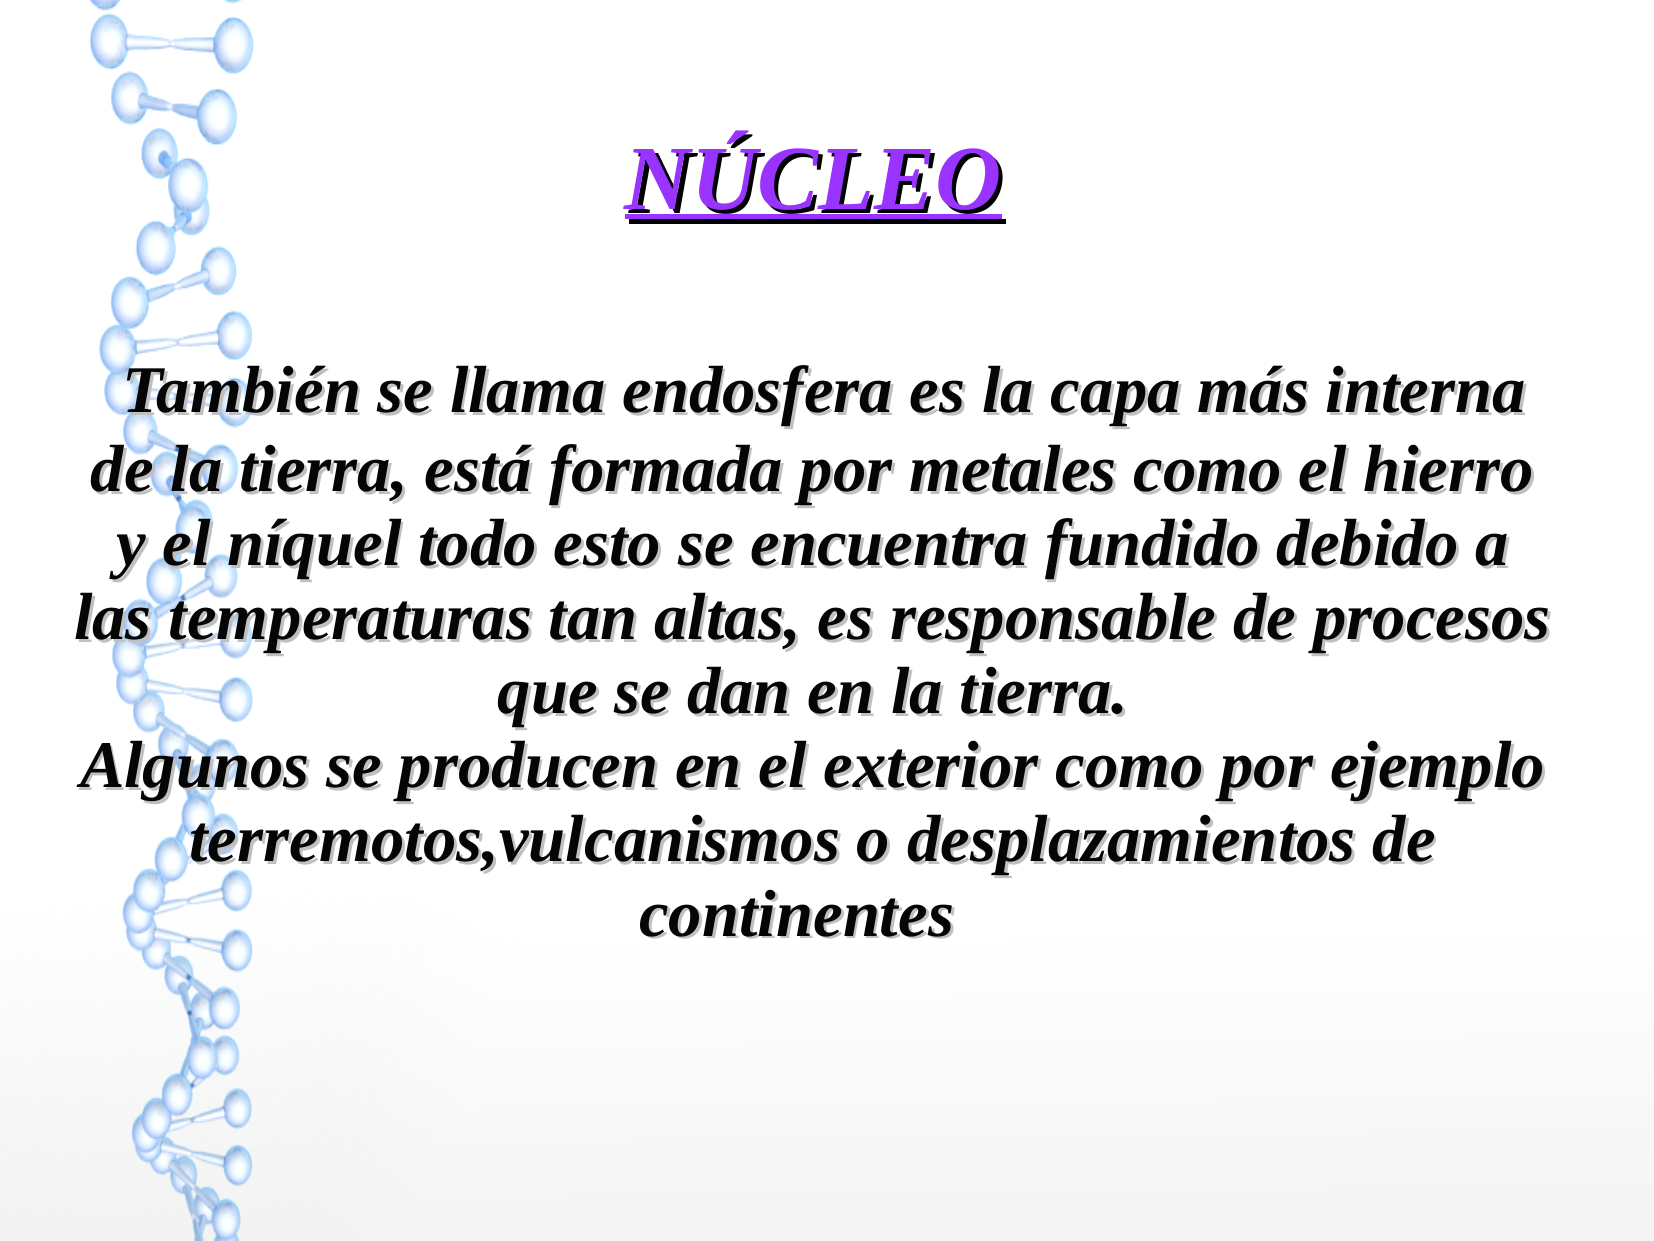

NÚCLEO
 También se llama endosfera es la capa más interna de la tierra, está formada por metales como el hierro y el níquel todo esto se encuentra fundido debido a las temperaturas tan altas, es responsable de procesos que se dan en la tierra.
Algunos se producen en el exterior como por ejemplo terremotos,vulcanismos o desplazamientos de continentes
#